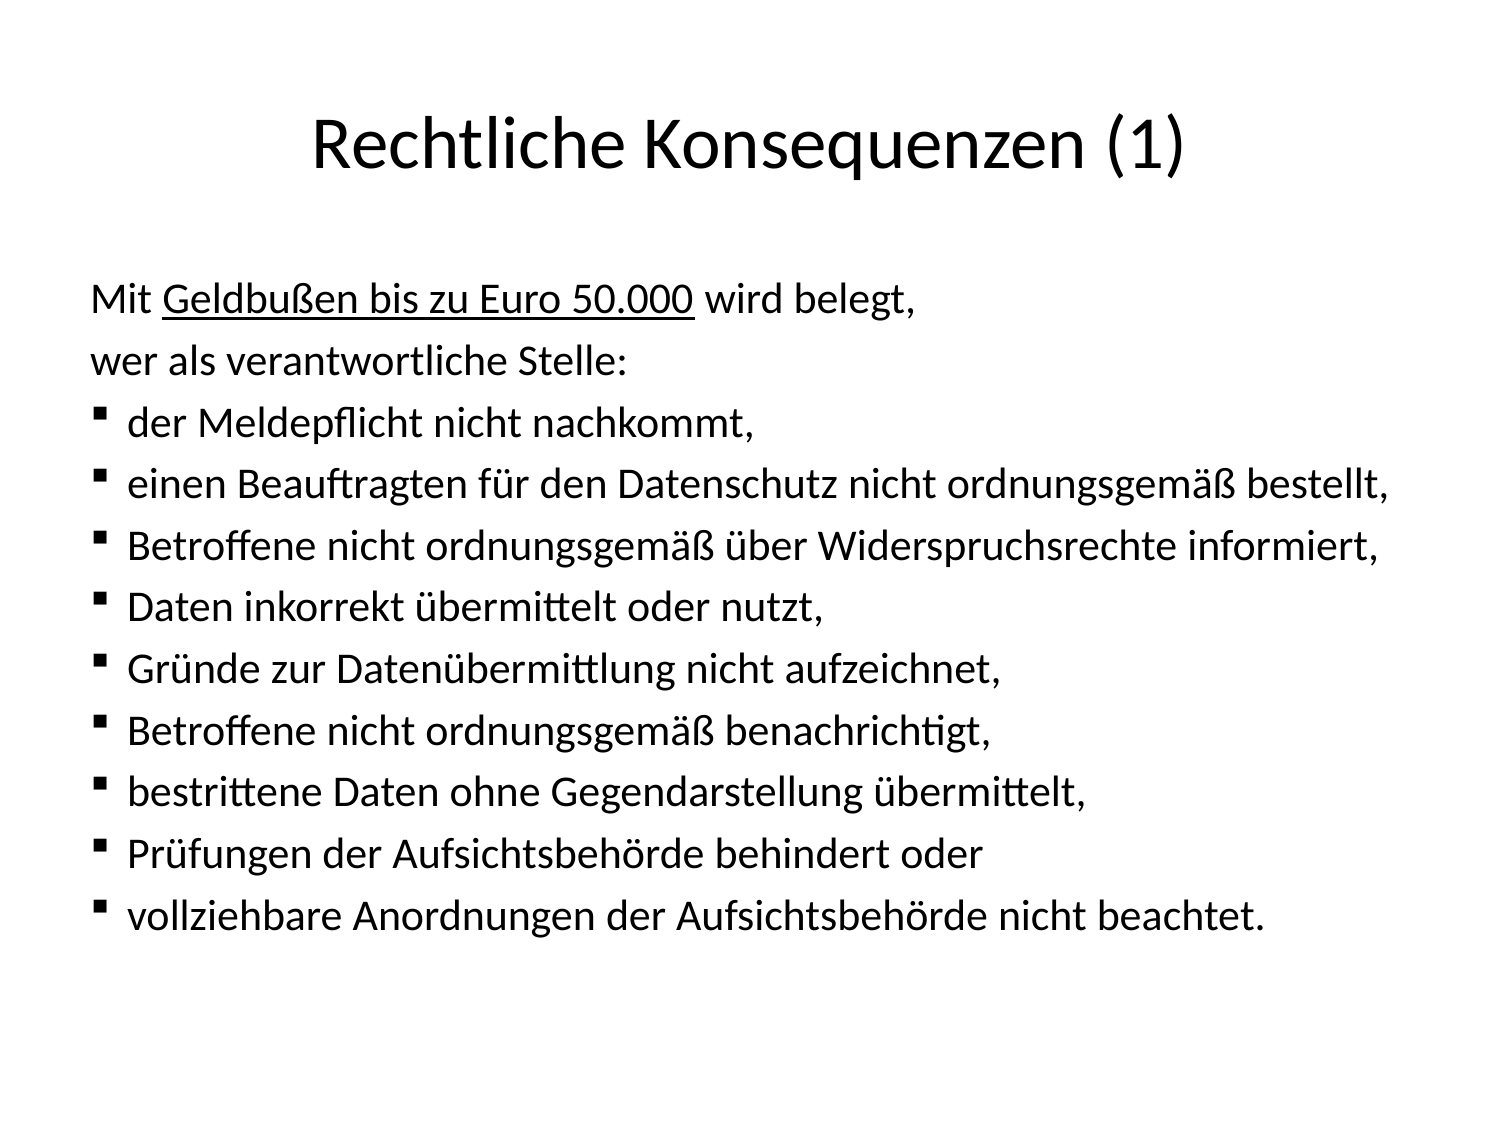

# Rechtliche Konsequenzen (1)
Mit Geldbußen bis zu Euro 50.000 wird belegt,
wer als verantwortliche Stelle:
der Meldepflicht nicht nachkommt,
einen Beauftragten für den Datenschutz nicht ordnungsgemäß bestellt,
Betroffene nicht ordnungsgemäß über Widerspruchsrechte informiert,
Daten inkorrekt übermittelt oder nutzt,
Gründe zur Datenübermittlung nicht aufzeichnet,
Betroffene nicht ordnungsgemäß benachrichtigt,
bestrittene Daten ohne Gegendarstellung übermittelt,
Prüfungen der Aufsichtsbehörde behindert oder
vollziehbare Anordnungen der Aufsichtsbehörde nicht beachtet.